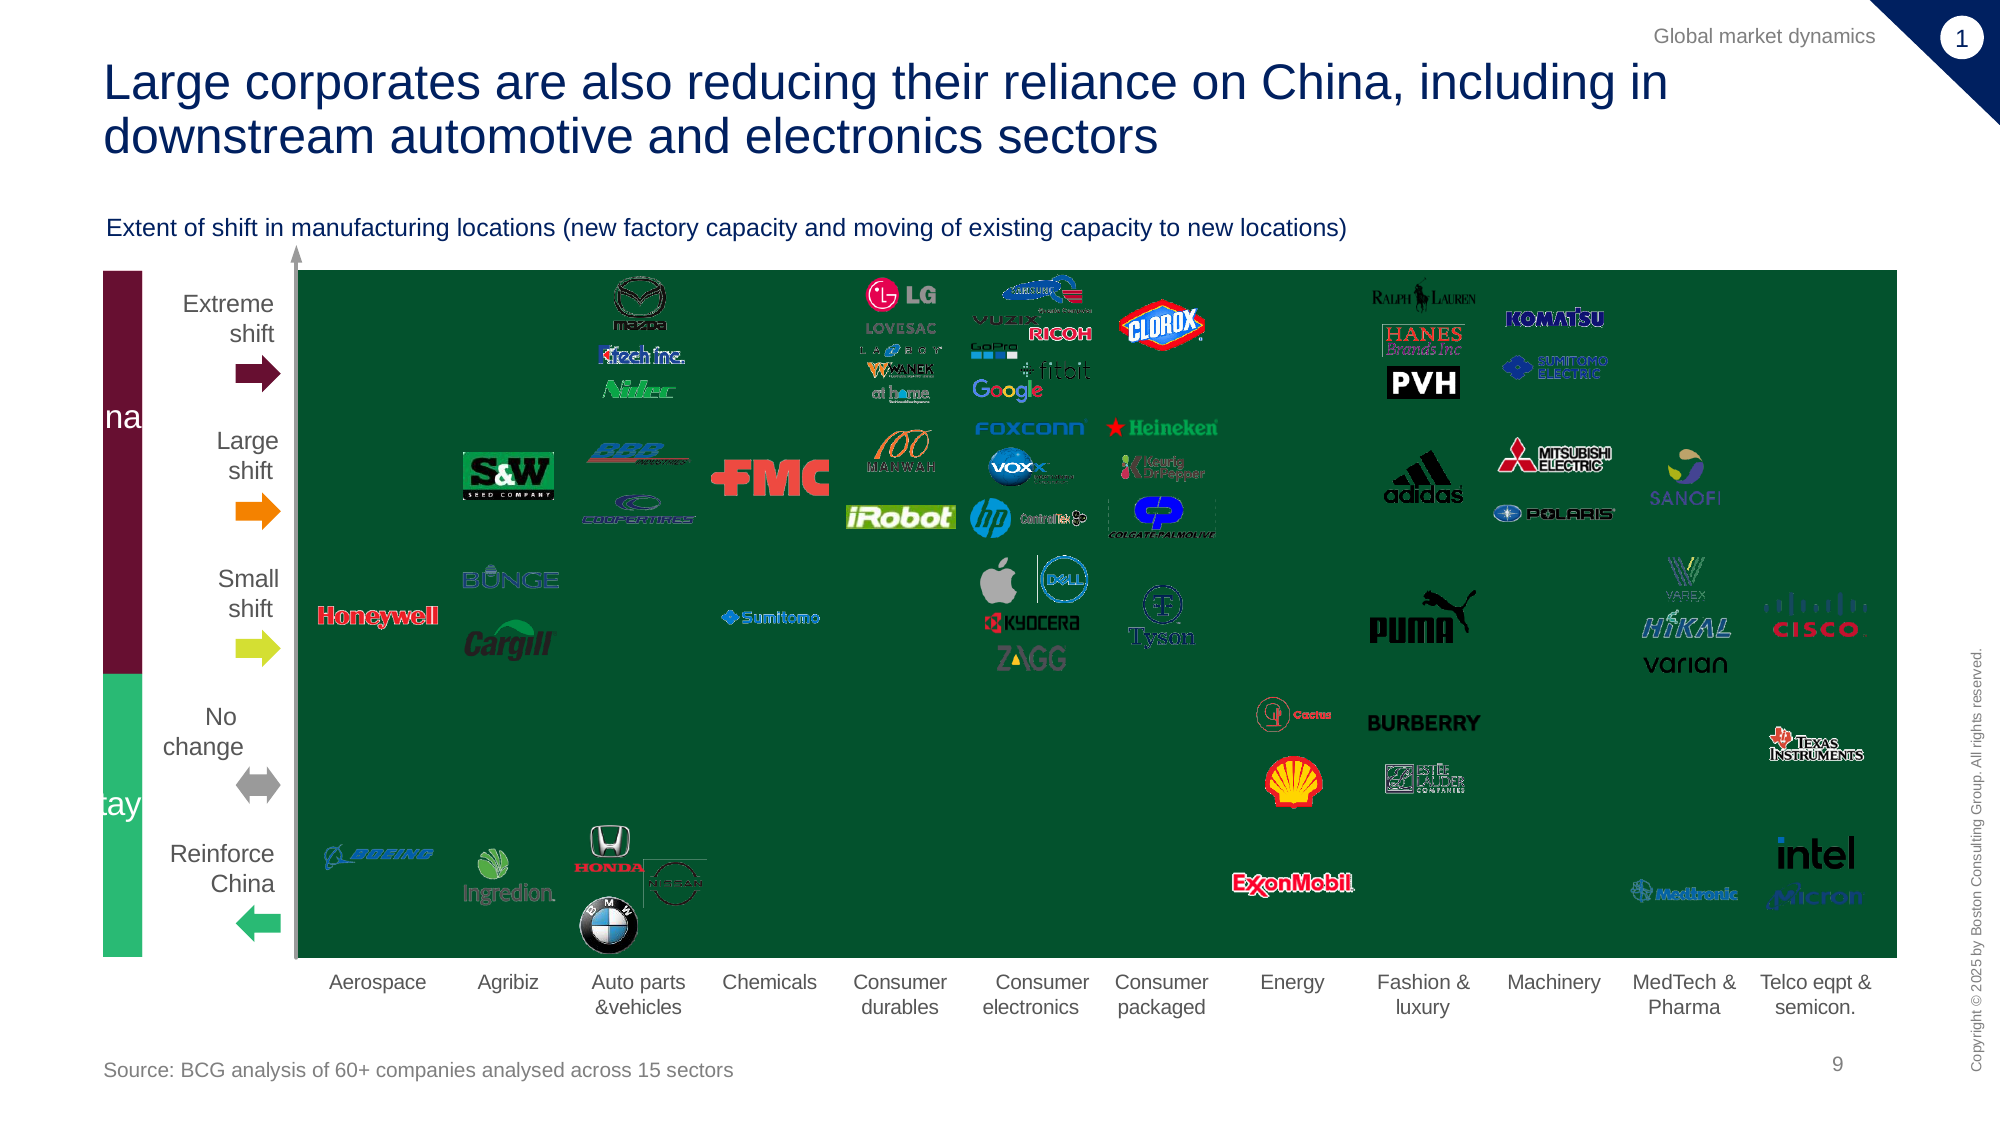

Global market dynamics
1
# Large corporates are also reducing their reliance on China, including in downstream automotive and electronics sectors
Extent of shift in manufacturing locations (new factory capacity and moving of existing capacity to new locations)
| |
| --- |
| |
| |
| |
| |
Extreme
shift
Exit China
Large
shift
Small shift
No
change
Stay
Reinforce
China
Aerospace
Agribiz
Auto parts &vehicles
Chemicals
Consumer durables
Consumer electronics
Consumer packaged
Energy
Fashion & luxury
Machinery
MedTech & Pharma
Telco eqpt & semicon.
Source: BCG analysis of 60+ companies analysed across 15 sectors